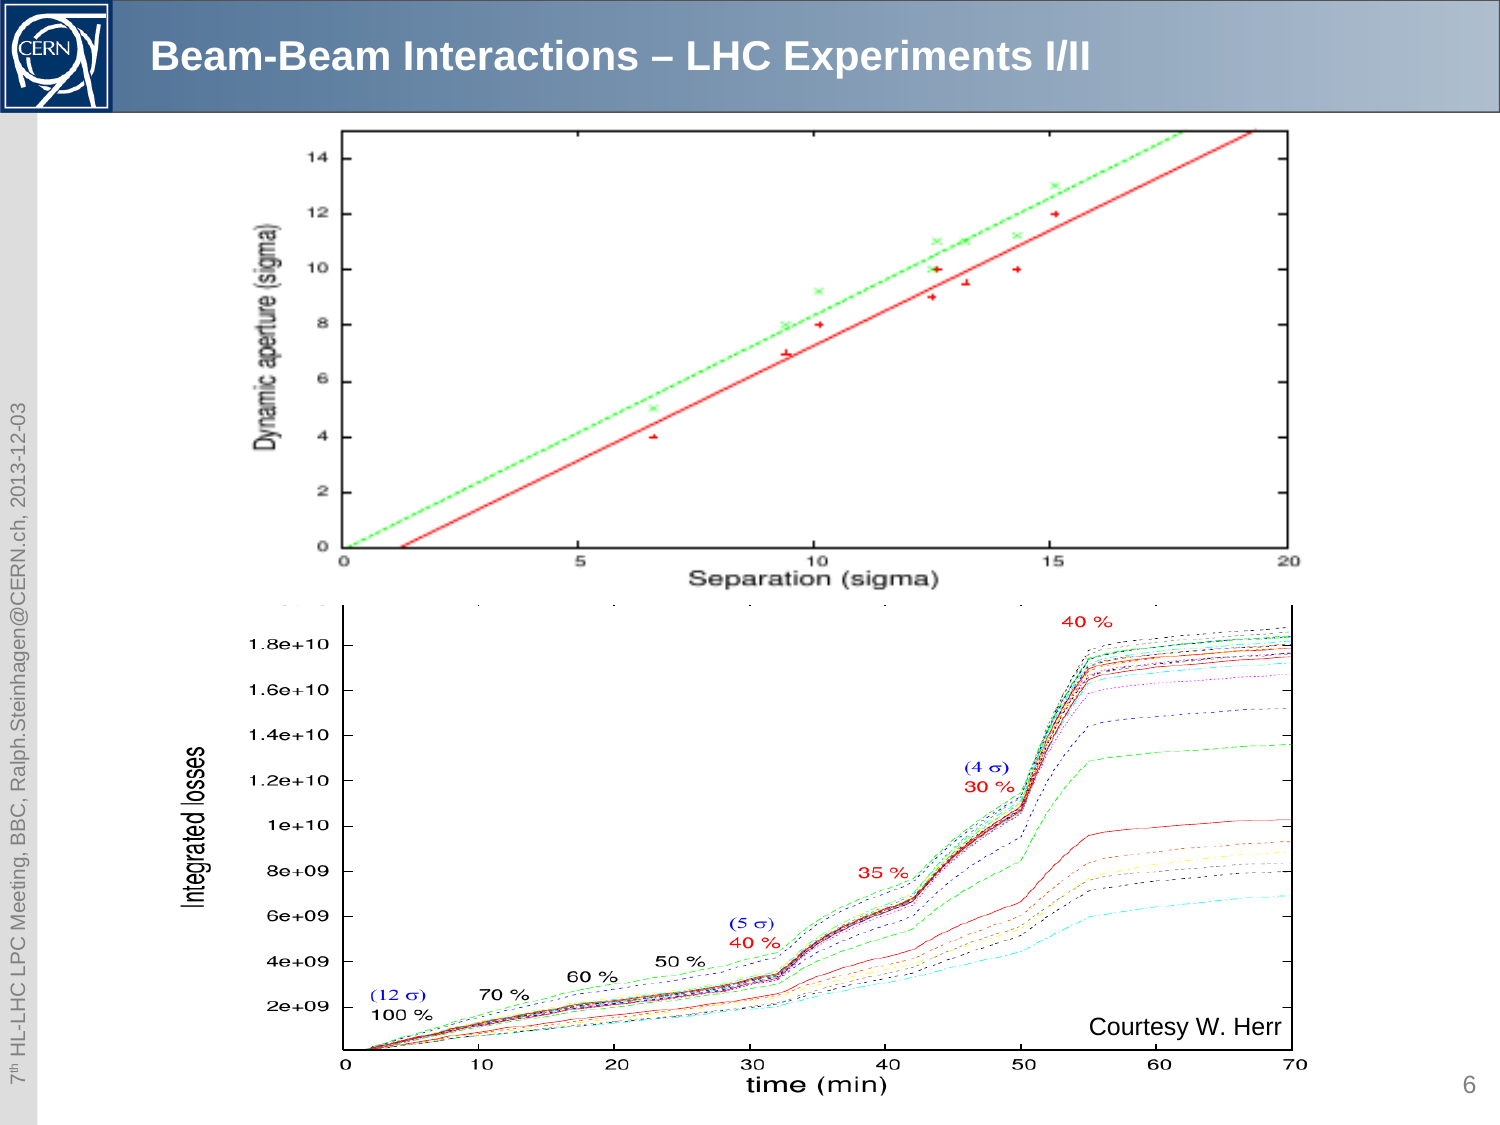

# Beam-Beam Interactions – LHC Experiments I/II
Courtesy W. Herr